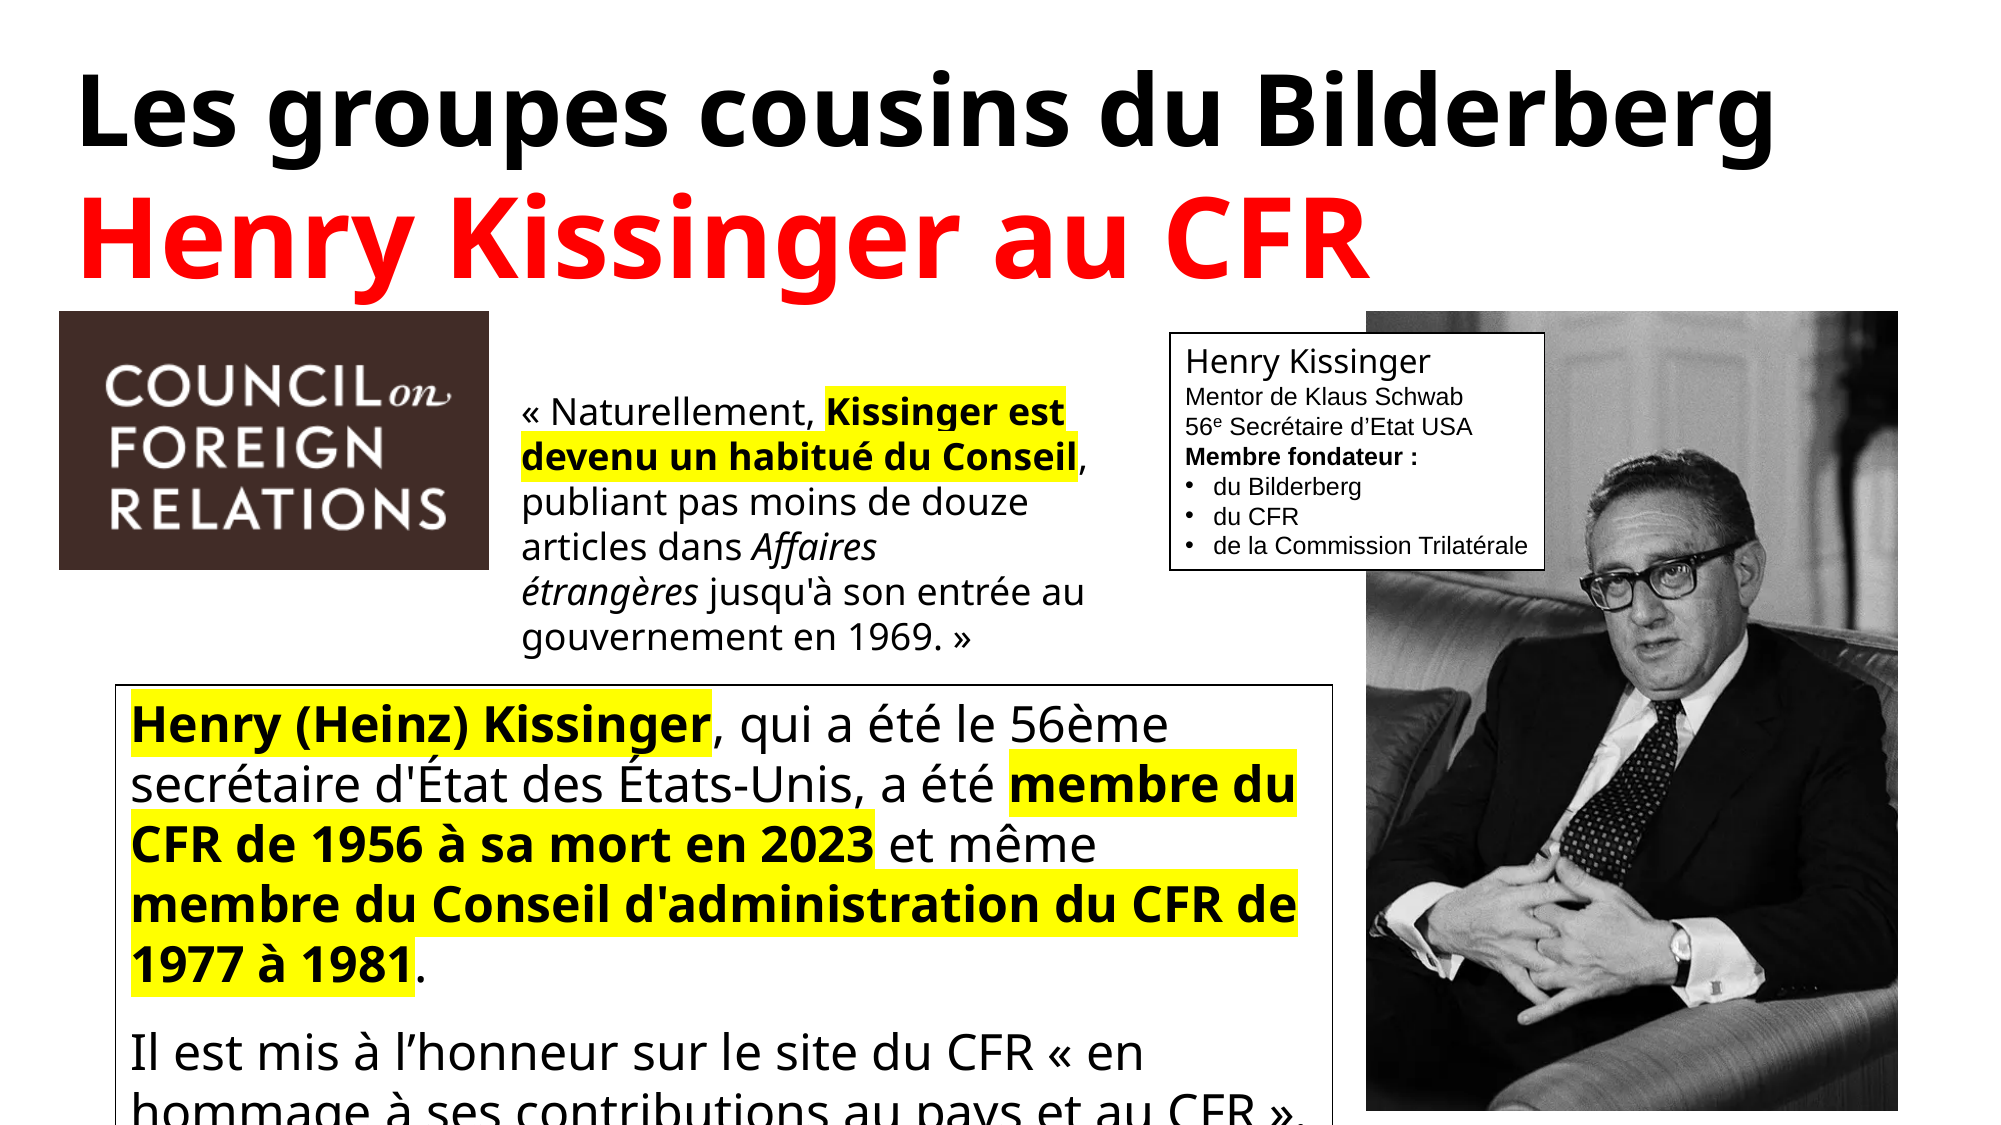

Les groupes cousins du Bilderberg
Henry Kissinger au CFR
Henry Kissinger
Mentor de Klaus Schwab
56e Secrétaire d’Etat USA
Membre fondateur :
du Bilderberg
du CFR
de la Commission Trilatérale
« Naturellement, Kissinger est devenu un habitué du Conseil, publiant pas moins de douze articles dans Affaires étrangères jusqu'à son entrée au gouvernement en 1969. »
Henry (Heinz) Kissinger, qui a été le 56ème secrétaire d'État des États-Unis, a été membre du CFR de 1956 à sa mort en 2023 et même membre du Conseil d'administration du CFR de 1977 à 1981.
Il est mis à l’honneur sur le site du CFR « en hommage à ses contributions au pays et au CFR ».